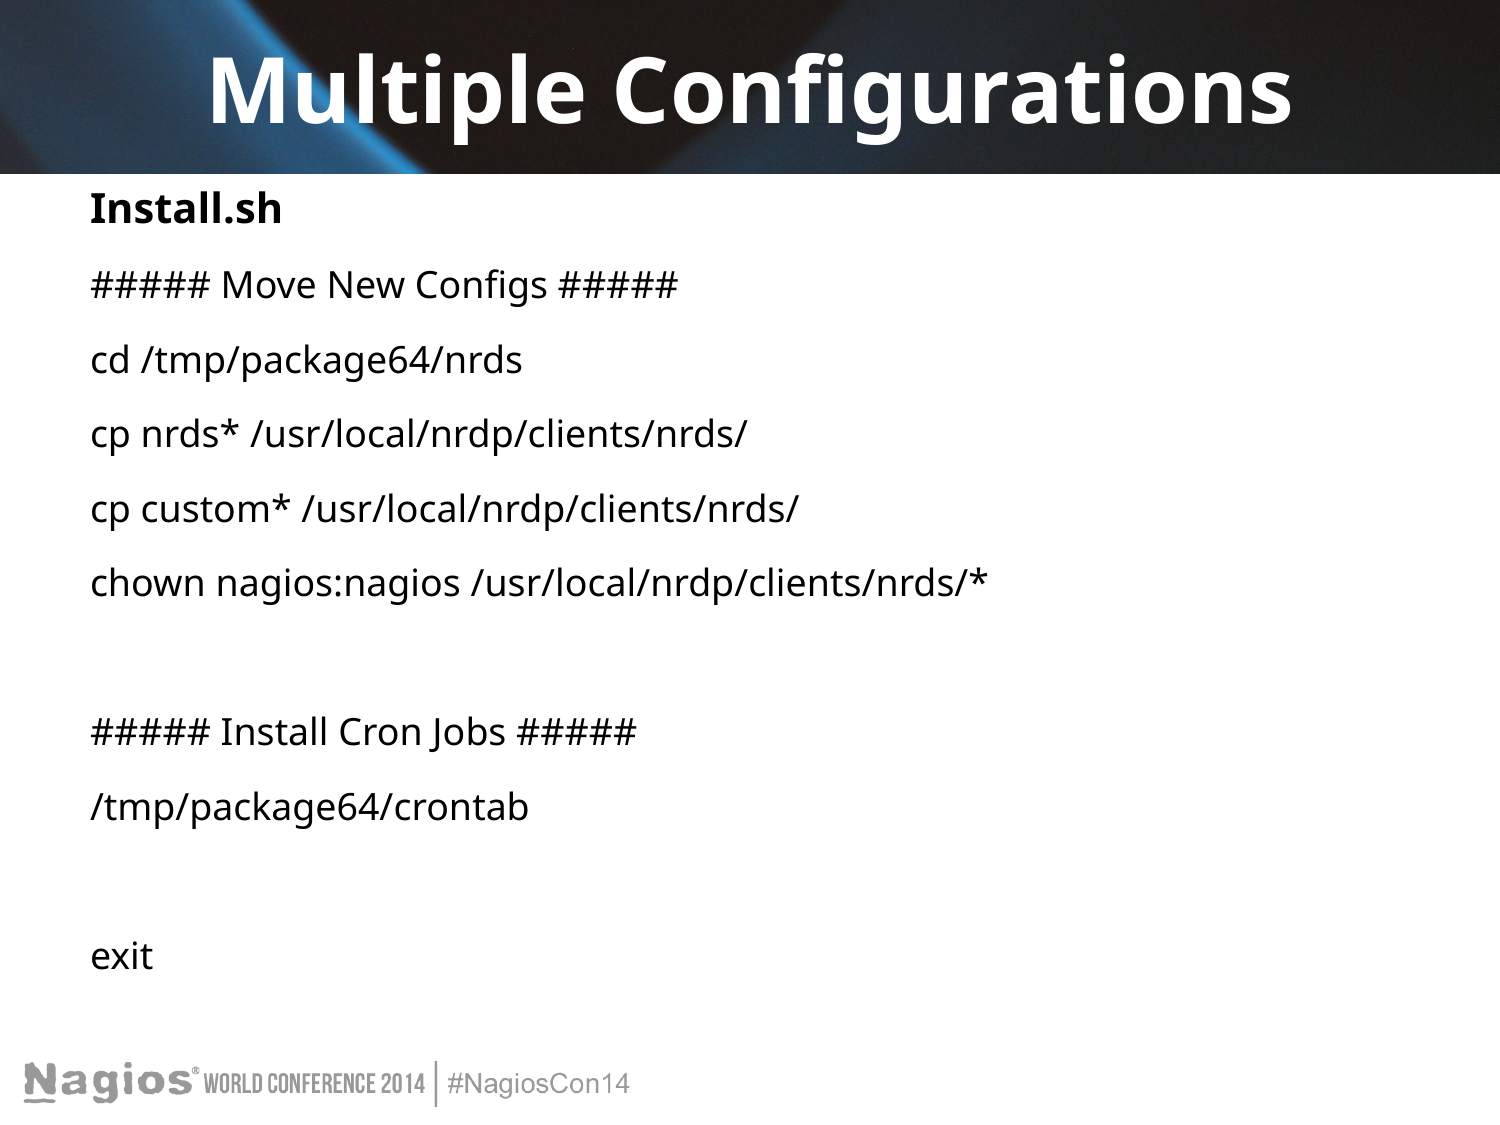

# Multiple Configurations
Install.sh
##### Move New Configs #####
cd /tmp/package64/nrds
cp nrds* /usr/local/nrdp/clients/nrds/
cp custom* /usr/local/nrdp/clients/nrds/
chown nagios:nagios /usr/local/nrdp/clients/nrds/*
##### Install Cron Jobs #####
/tmp/package64/crontab
exit